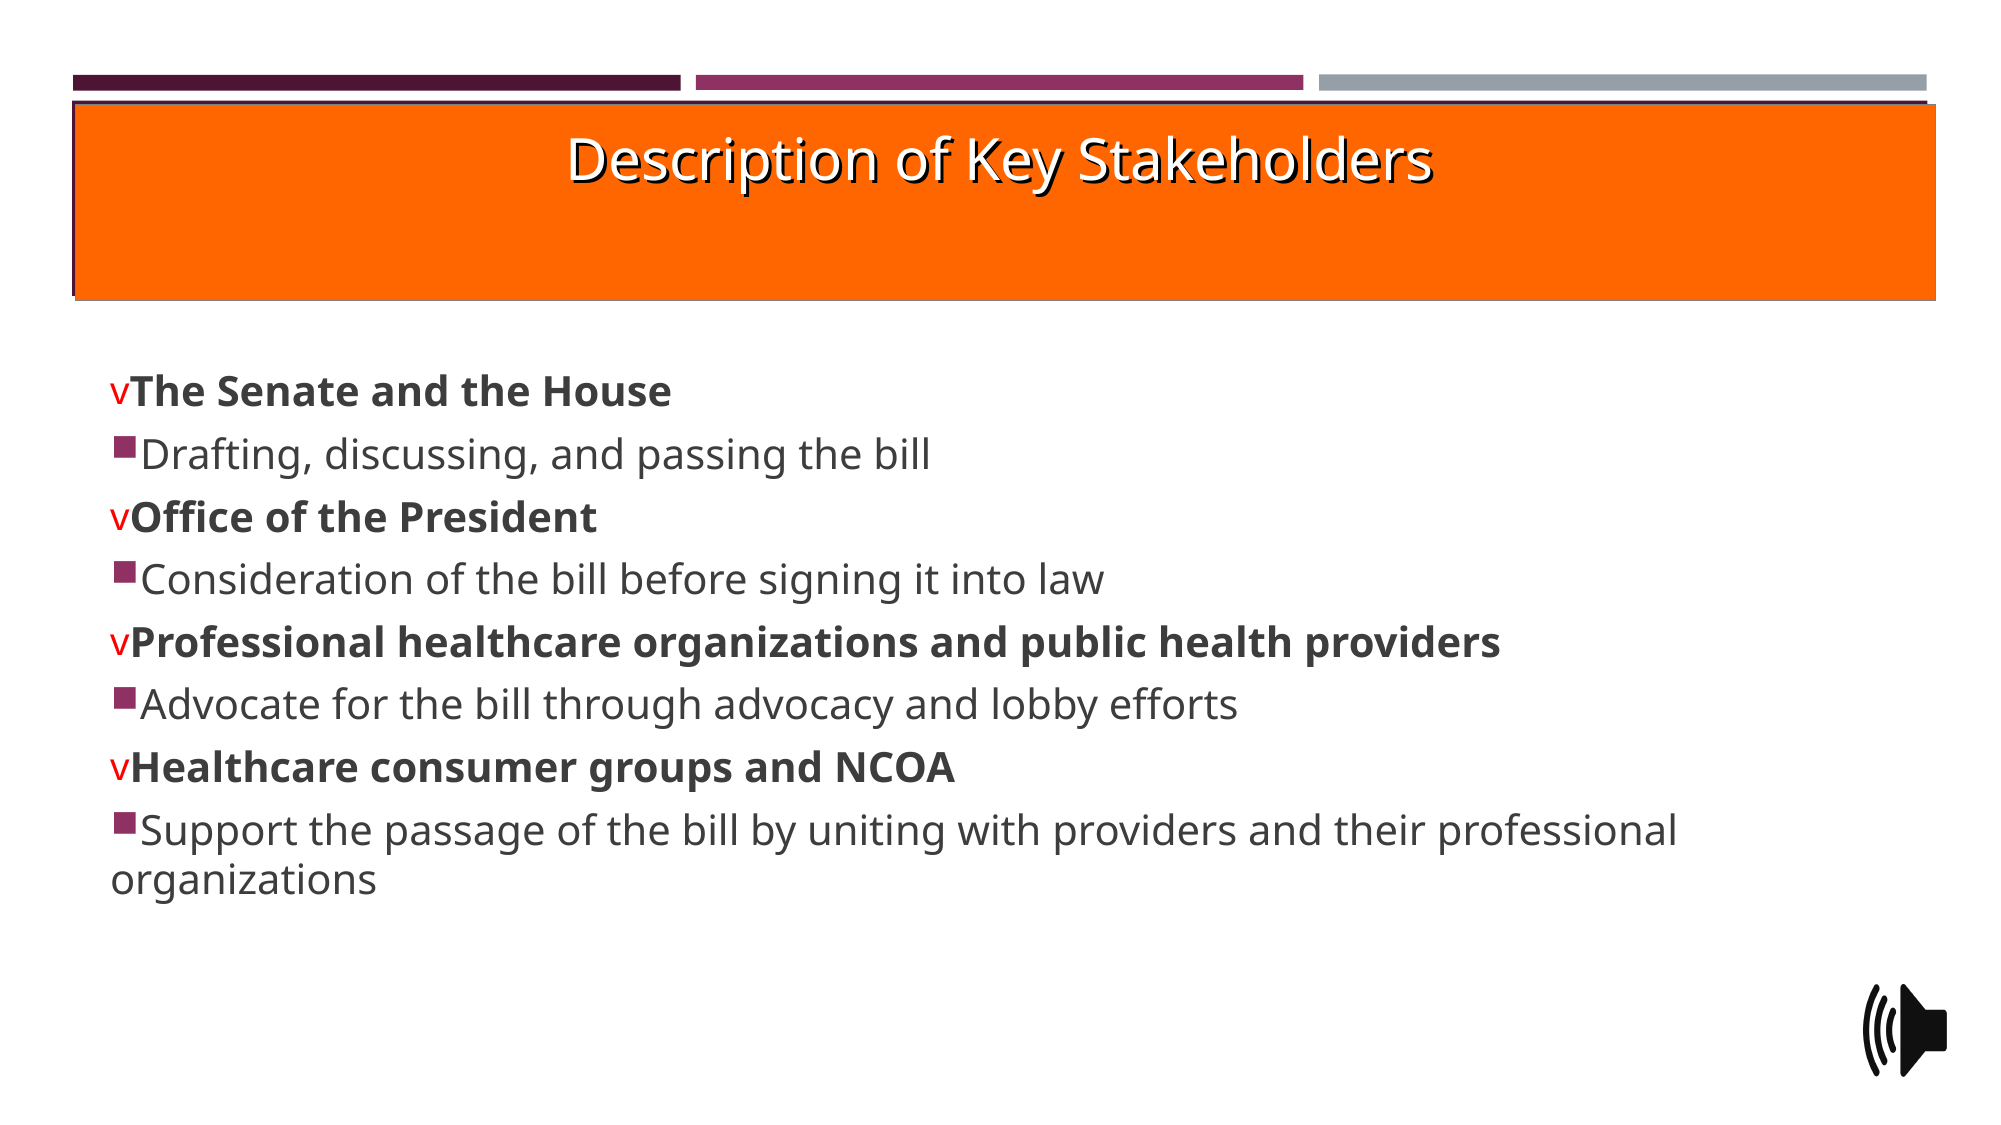

# Description of Key Stakeholders
The Senate and the House
Drafting, discussing, and passing the bill
Office of the President
Consideration of the bill before signing it into law
Professional healthcare organizations and public health providers
Advocate for the bill through advocacy and lobby efforts
Healthcare consumer groups and NCOA
Support the passage of the bill by uniting with providers and their professional organizations